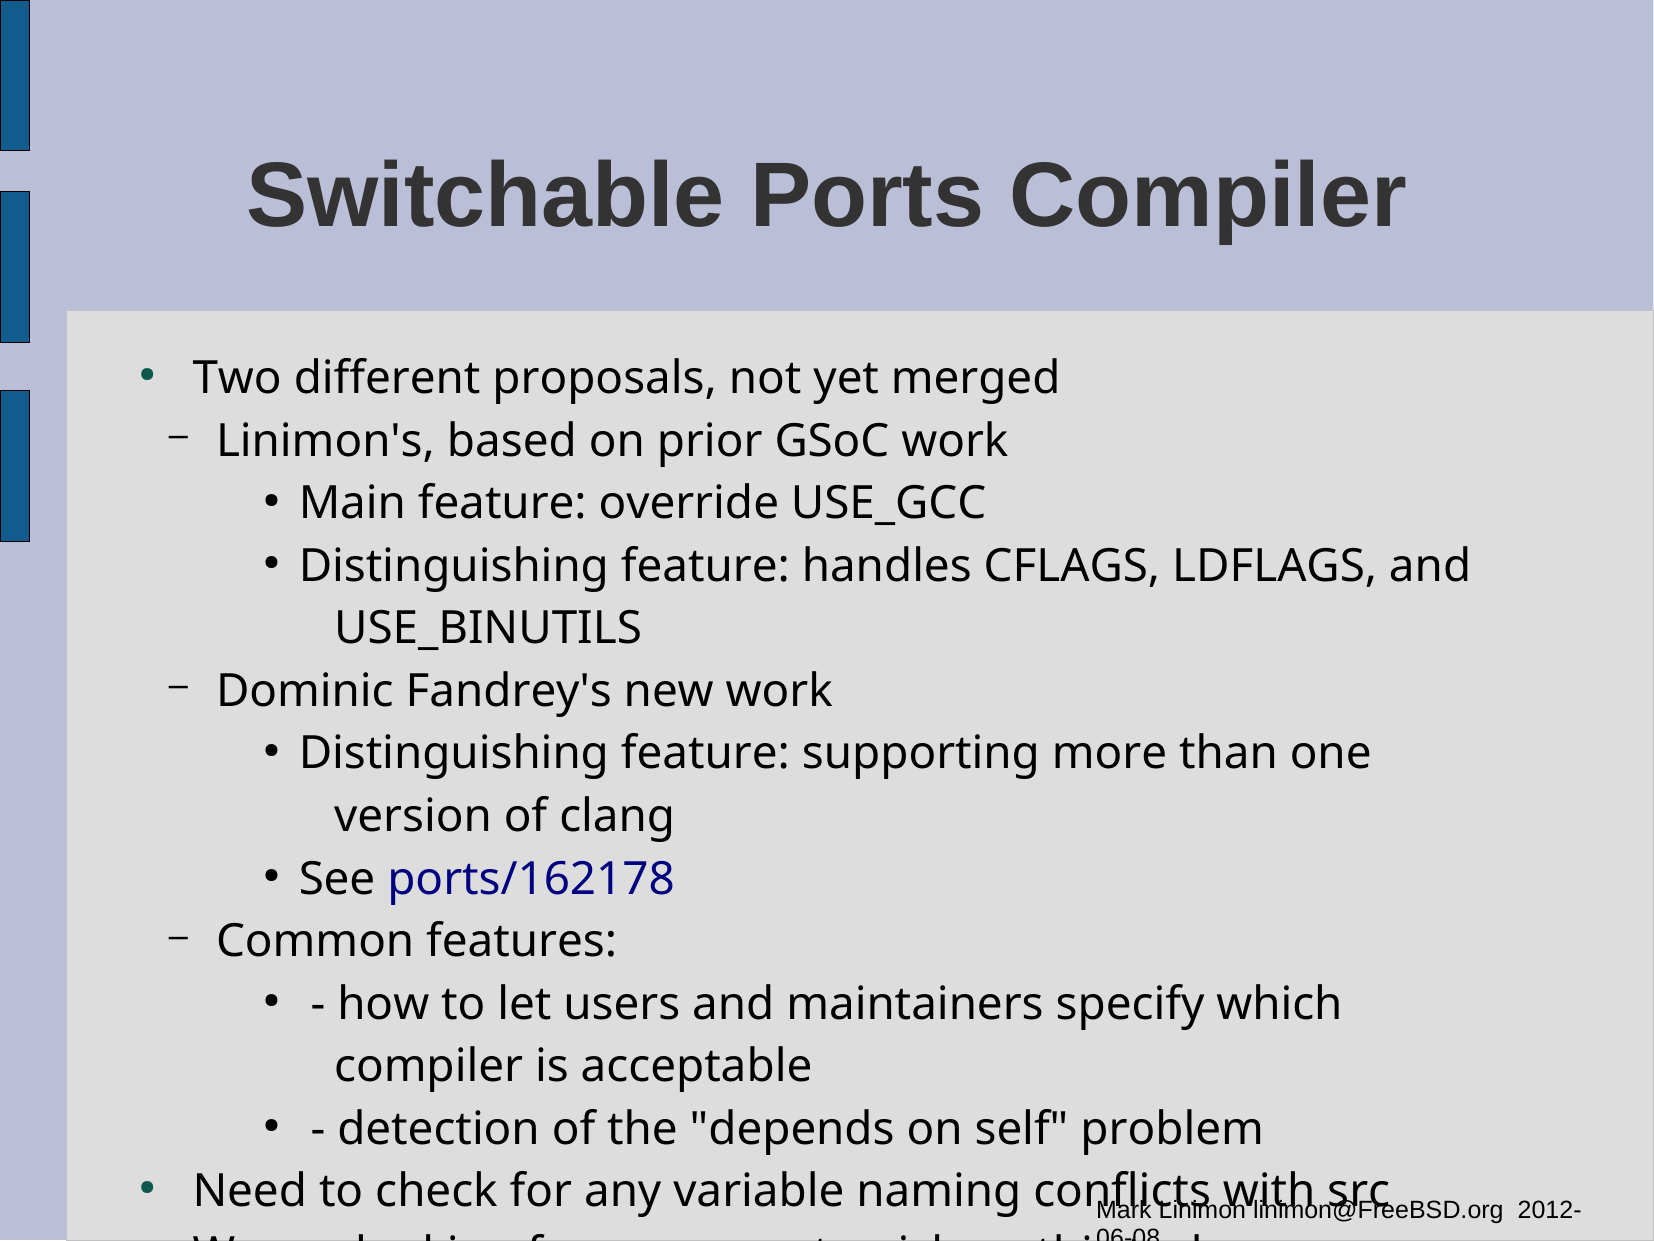

# Switchable Ports Compiler
Two different proposals, not yet merged
Linimon's, based on prior GSoC work
Main feature: override USE_GCC
Distinguishing feature: handles CFLAGS, LDFLAGS, and USE_BINUTILS
Dominic Fandrey's new work
Distinguishing feature: supporting more than one version of clang
See ports/162178
Common features:
 - how to let users and maintainers specify which compiler is acceptable
 - detection of the "depends on self" problem
Need to check for any variable naming conflicts with src
We are looking for someone to pick up this task
Mark Linimon linimon@FreeBSD.org 2012-06-08